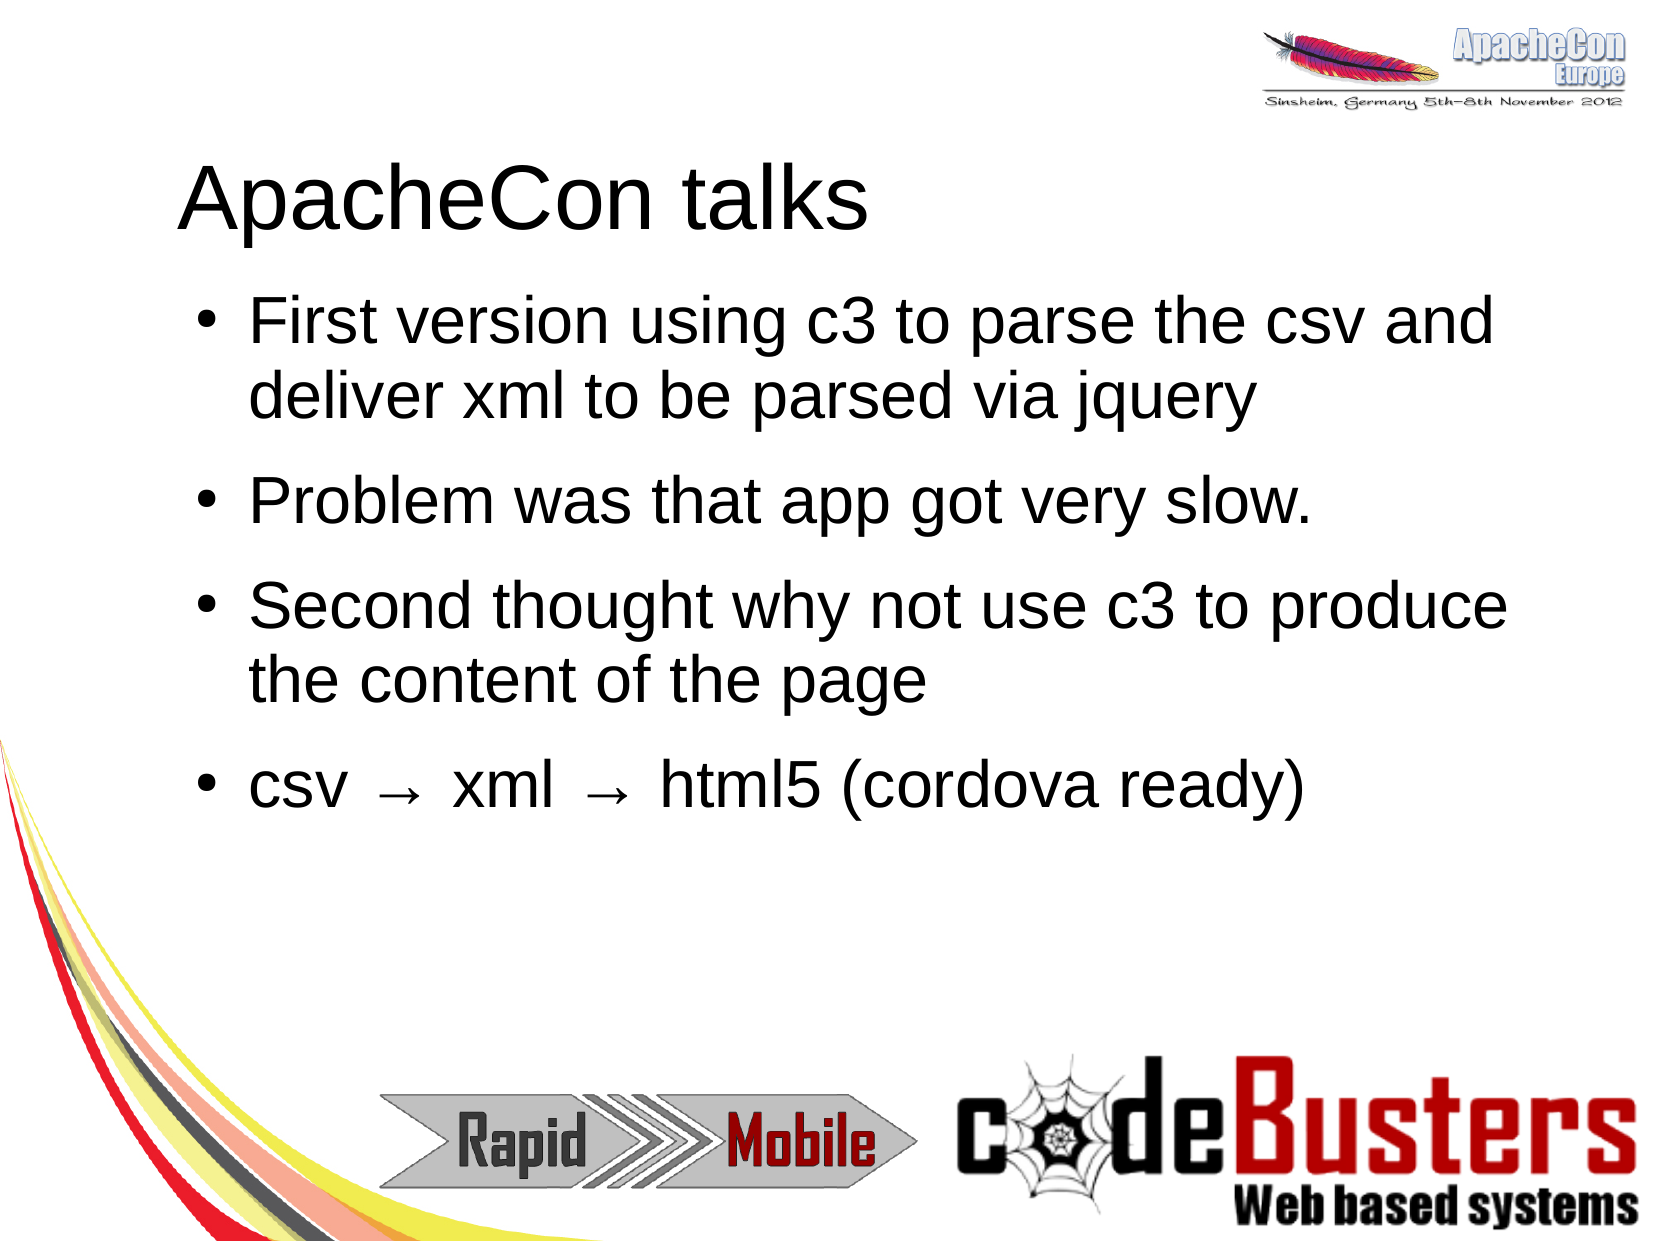

# ApacheCon talks
First version using c3 to parse the csv and deliver xml to be parsed via jquery
Problem was that app got very slow.
Second thought why not use c3 to produce the content of the page
csv → xml → html5 (cordova ready)